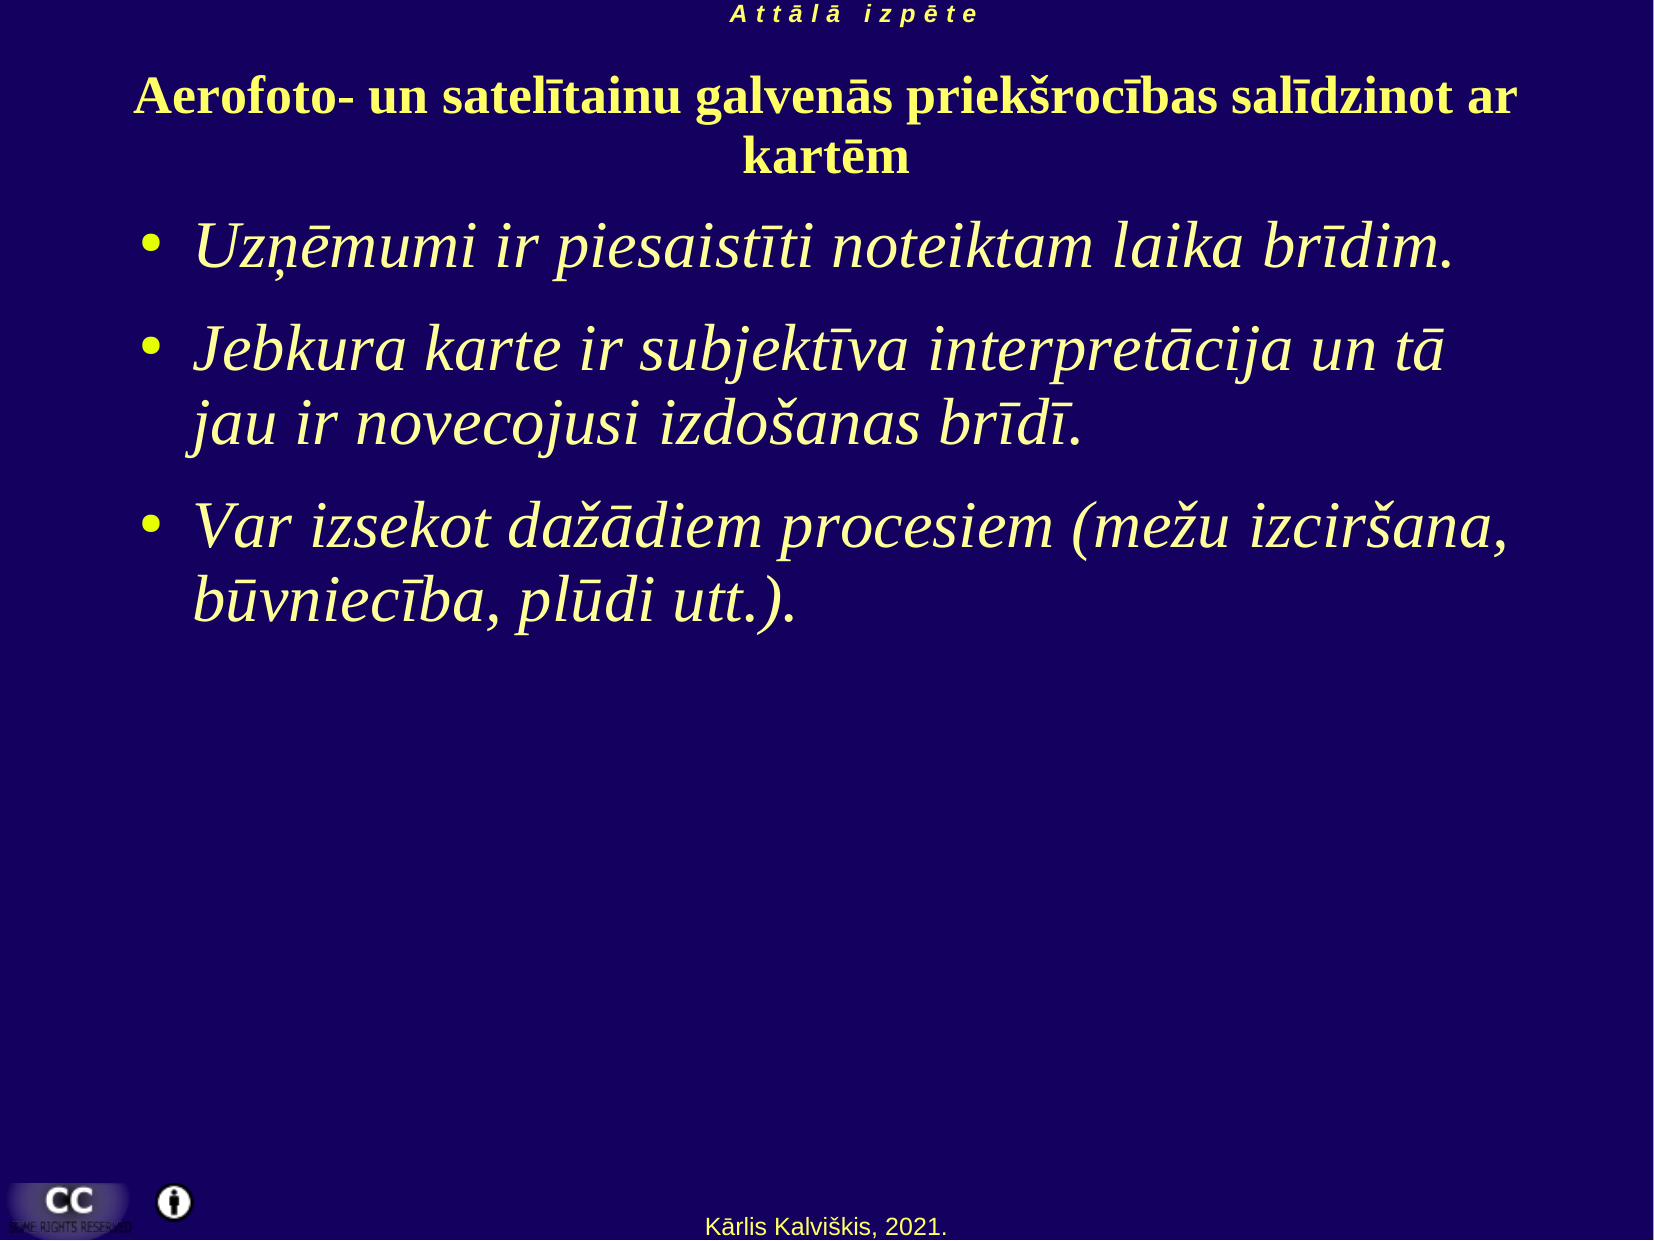

# Aerofoto- un satelītainu galvenās priekšrocības salīdzinot ar kartēm
Uzņēmumi ir piesaistīti noteiktam laika brīdim.
Jebkura karte ir subjektīva interpretācija un tā jau ir novecojusi izdošanas brīdī.
Var izsekot dažādiem procesiem (mežu izciršana, būvniecība, plūdi utt.).